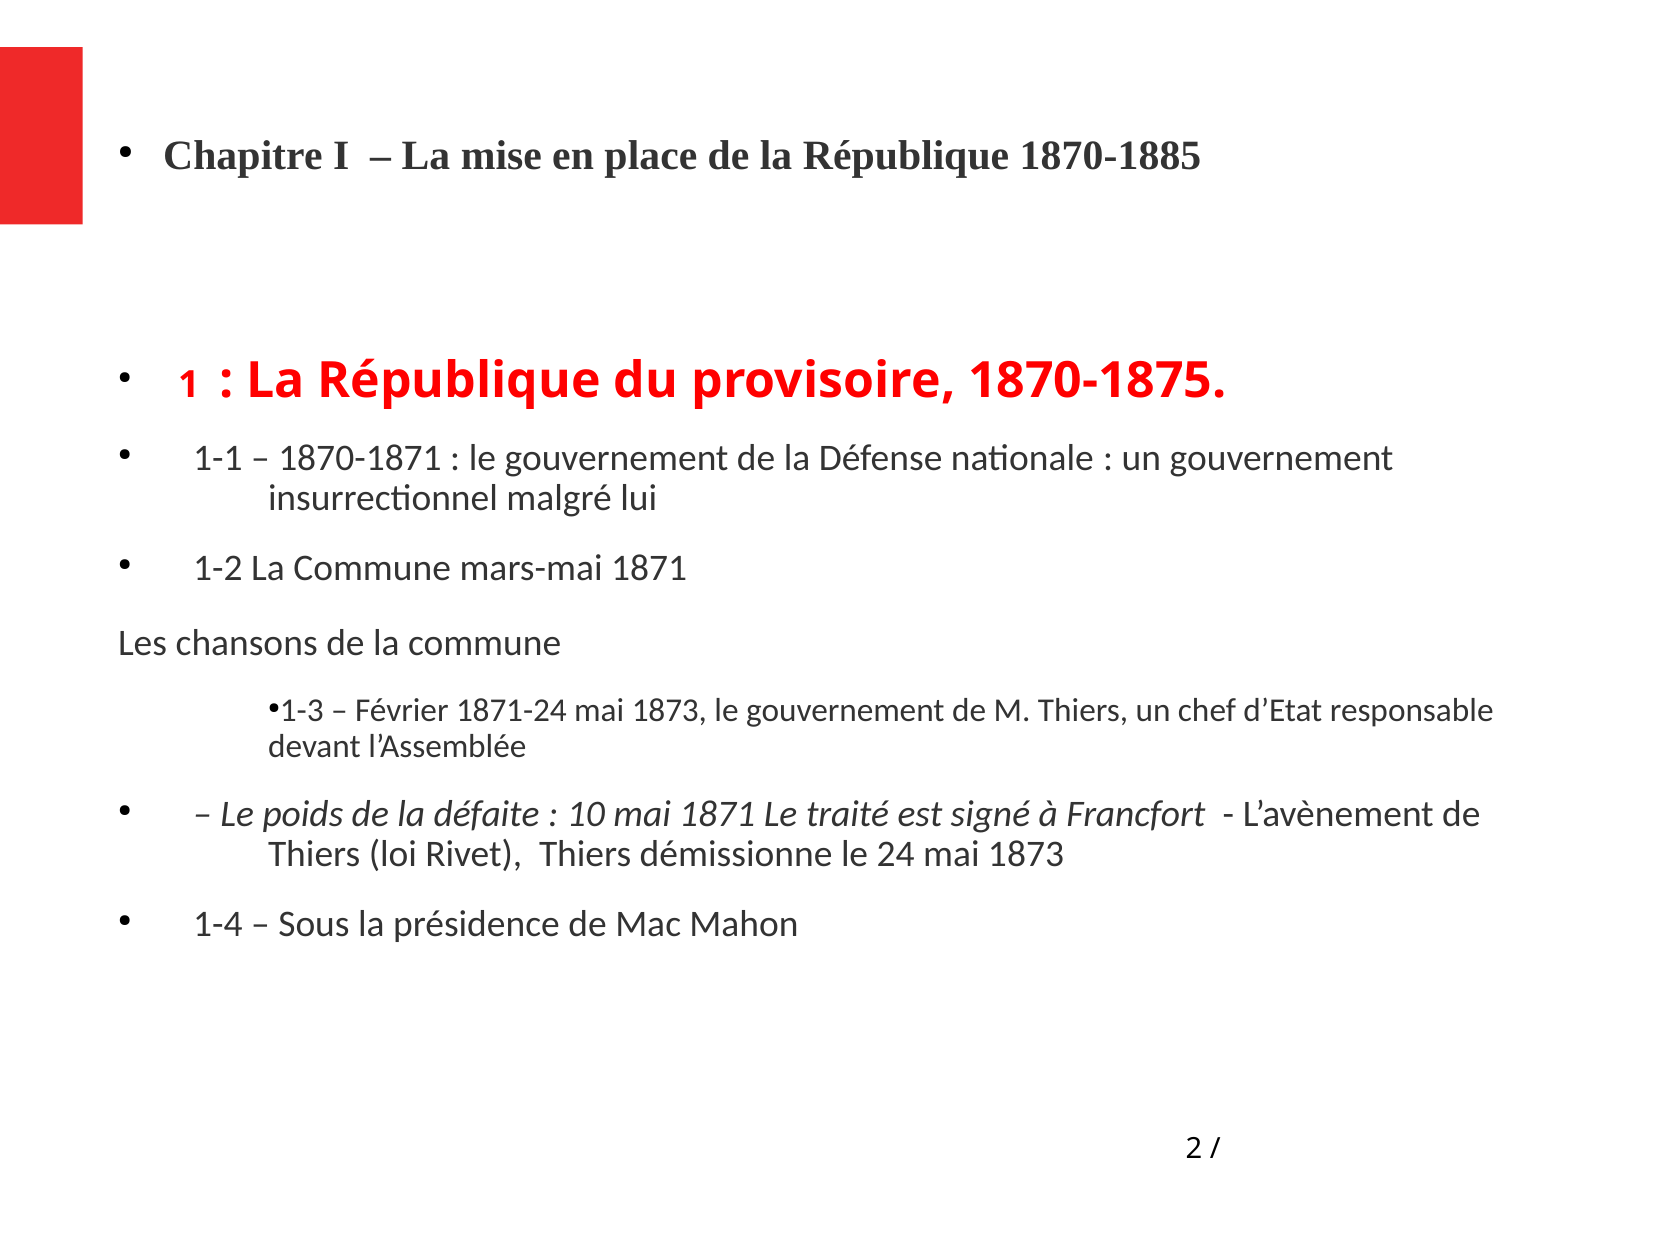

# Chapitre I – La mise en place de la République 1870-1885
1  : La République du provisoire, 1870-1875.
1-1 – 1870-1871 : le gouvernement de la Défense nationale : un gouvernement insurrectionnel malgré lui
1-2 La Commune mars-mai 1871
Les chansons de la commune
1-3 – Février 1871-24 mai 1873, le gouvernement de M. Thiers, un chef d’Etat responsable devant l’Assemblée
– Le poids de la défaite : 10 mai 1871 Le traité est signé à Francfort - L’avènement de Thiers (loi Rivet), Thiers démissionne le 24 mai 1873
1-4 – Sous la présidence de Mac Mahon